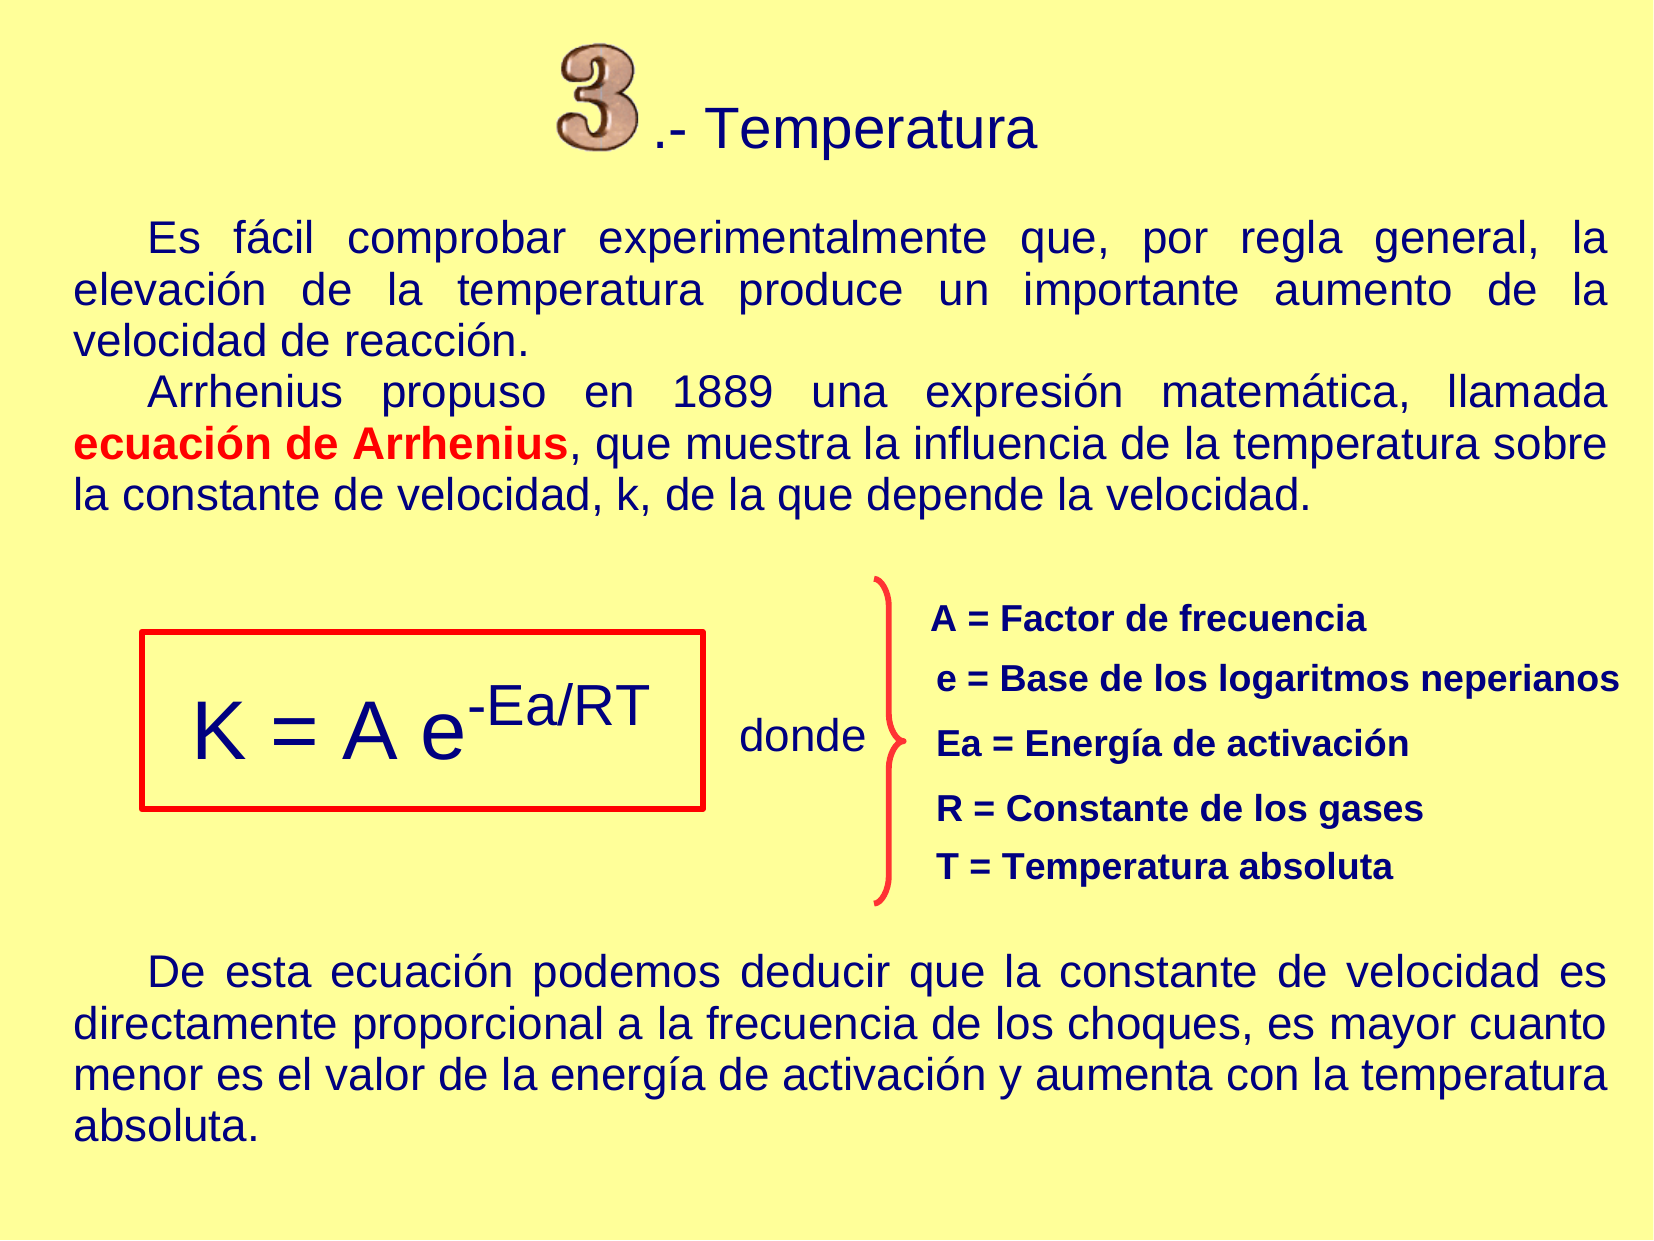

.- Temperatura
	Es fácil comprobar experimentalmente que, por regla general, la elevación de la temperatura produce un importante aumento de la velocidad de reacción.
	Arrhenius propuso en 1889 una expresión matemática, llamada ecuación de Arrhenius, que muestra la influencia de la temperatura sobre la constante de velocidad, k, de la que depende la velocidad.
A = Factor de frecuencia
e = Base de los logaritmos neperianos
K = A e-Ea/RT
donde
Ea = Energía de activación
R = Constante de los gases
T = Temperatura absoluta
	De esta ecuación podemos deducir que la constante de velocidad es directamente proporcional a la frecuencia de los choques, es mayor cuanto menor es el valor de la energía de activación y aumenta con la temperatura absoluta.